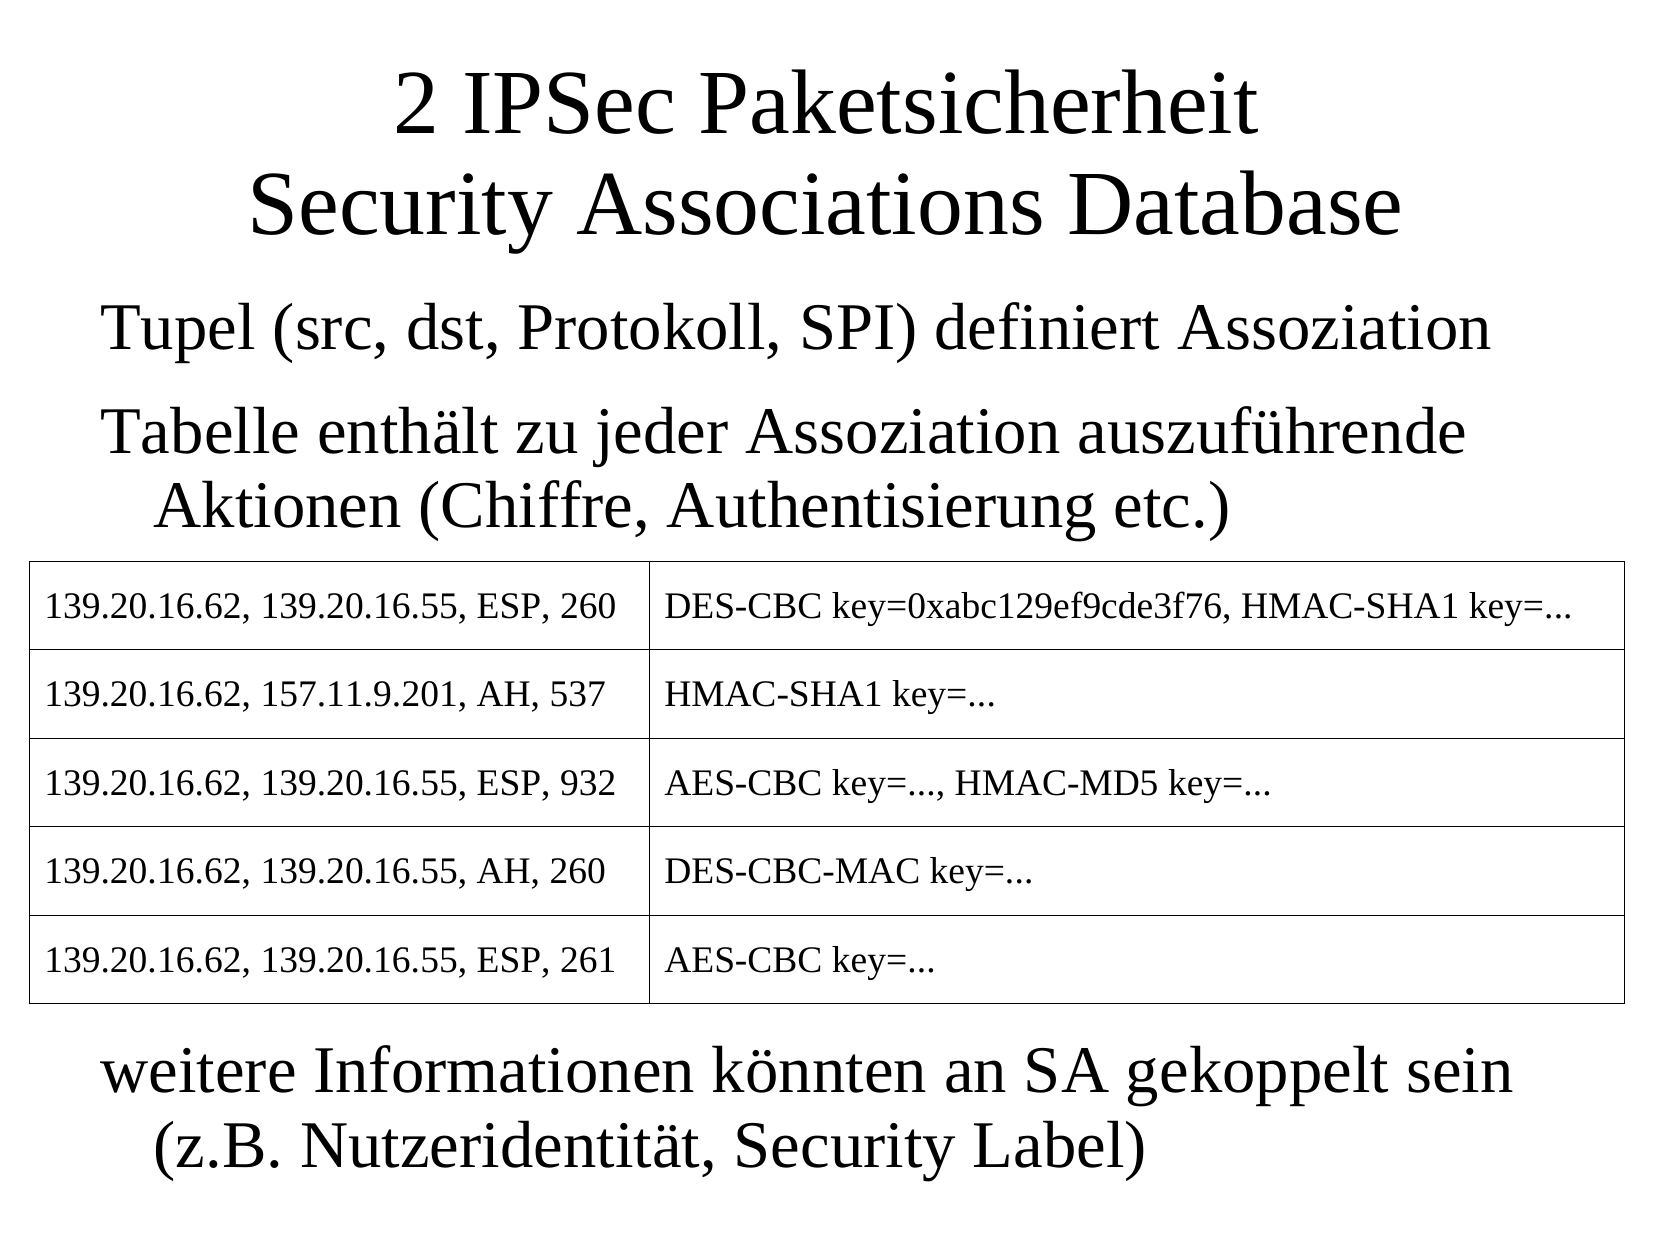

# 2 IPSec Paketsicherheit Security Associations Database
Tupel (src, dst, Protokoll, SPI) definiert Assoziation
Tabelle enthält zu jeder Assoziation auszuführende Aktionen (Chiffre, Authentisierung etc.)
139.20.16.62, 139.20.16.55, ESP, 260
DES-CBC key=0xabc129ef9cde3f76, HMAC-SHA1 key=...
139.20.16.62, 157.11.9.201, AH, 537
HMAC-SHA1 key=...
139.20.16.62, 139.20.16.55, ESP, 932
AES-CBC key=..., HMAC-MD5 key=...
139.20.16.62, 139.20.16.55, AH, 260
DES-CBC-MAC key=...
139.20.16.62, 139.20.16.55, ESP, 261
AES-CBC key=...
weitere Informationen könnten an SA gekoppelt sein (z.B. Nutzeridentität, Security Label)